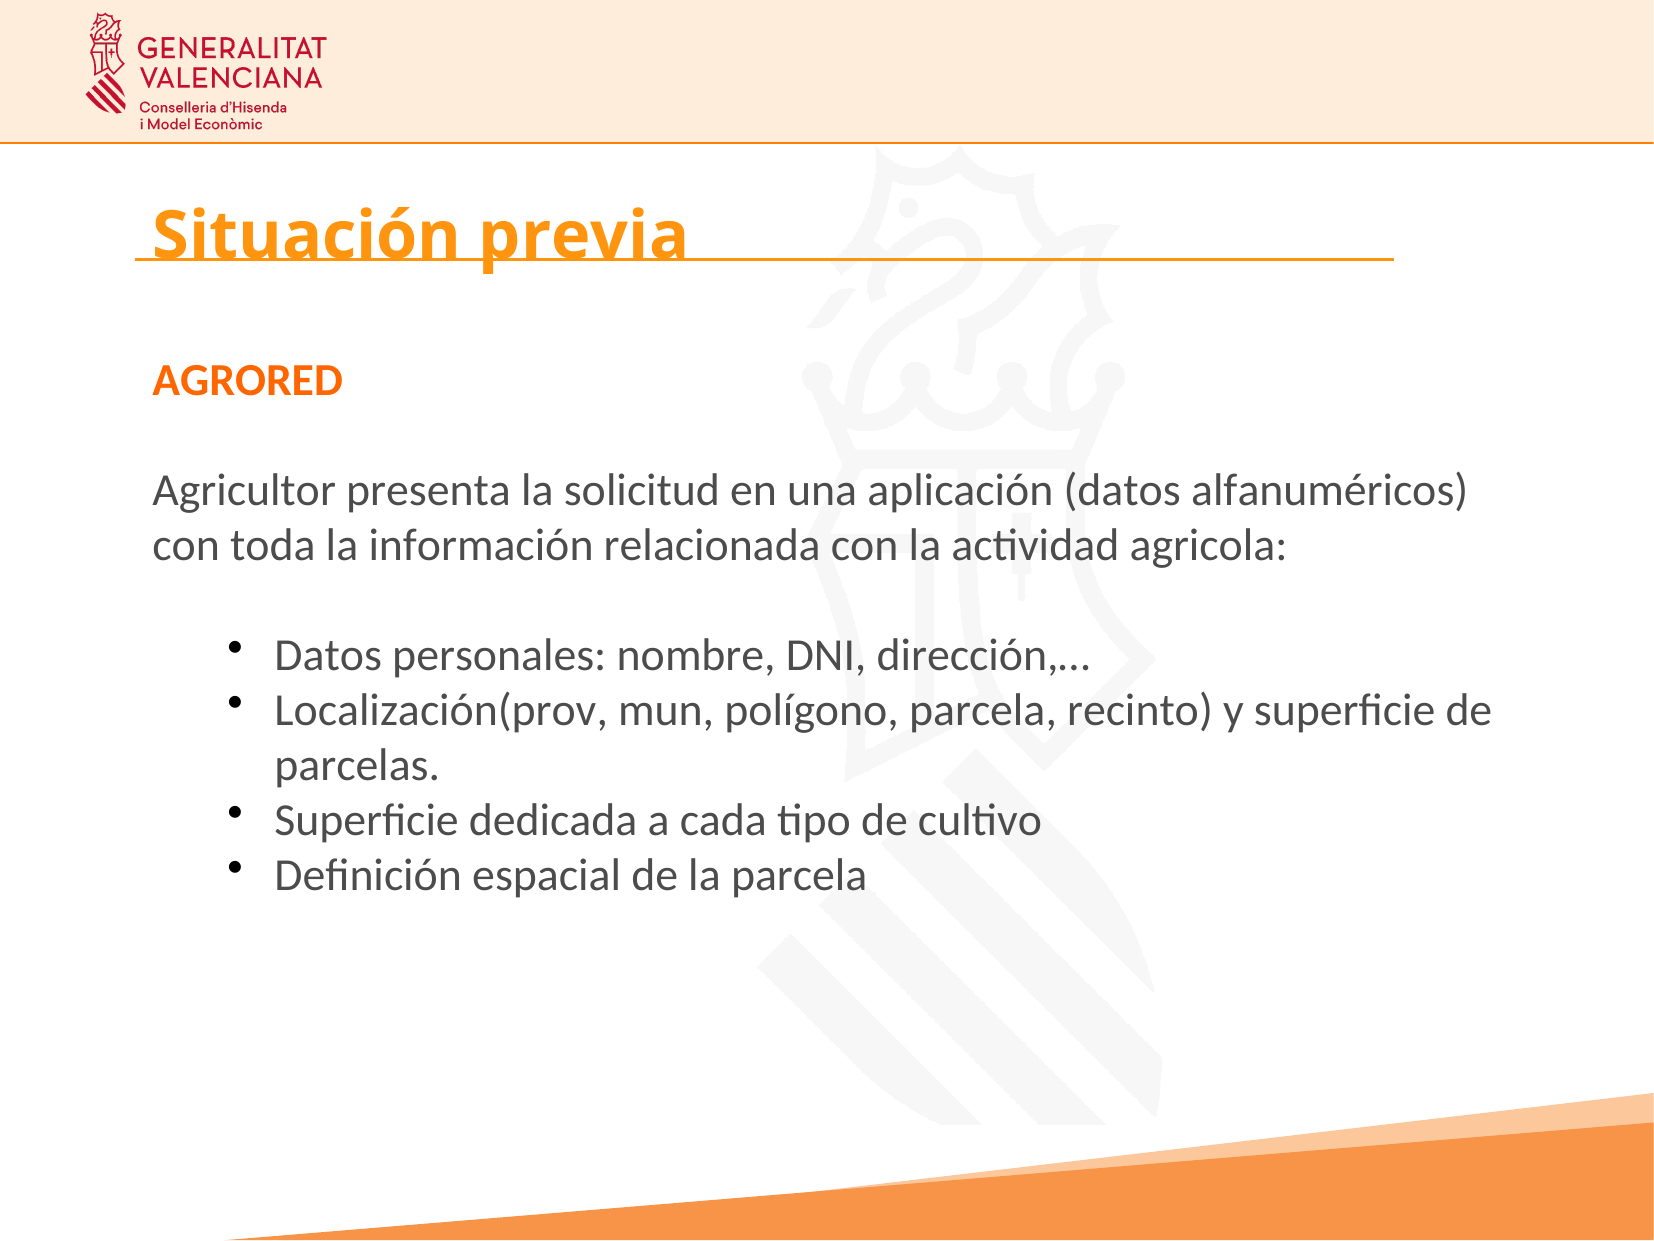

Situación previa
AGRORED
Agricultor presenta la solicitud en una aplicación (datos alfanuméricos) con toda la información relacionada con la actividad agricola:
Datos personales: nombre, DNI, dirección,…
Localización(prov, mun, polígono, parcela, recinto) y superficie de parcelas.
Superficie dedicada a cada tipo de cultivo
Definición espacial de la parcela